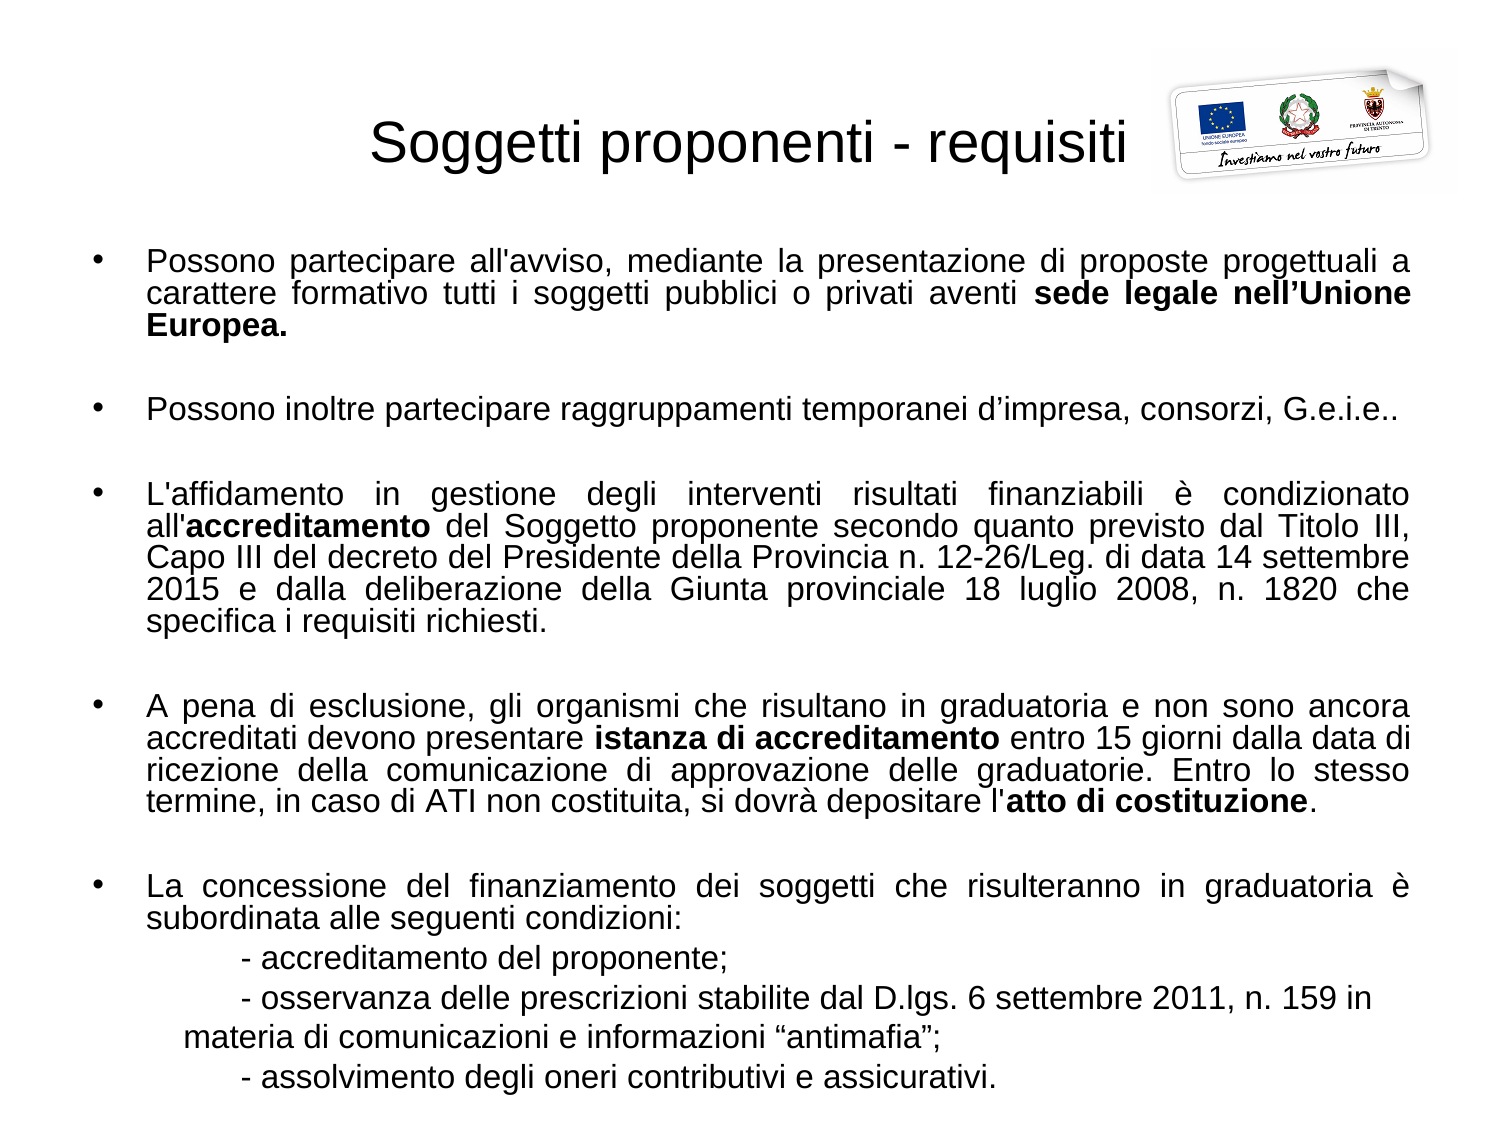

# Soggetti proponenti - requisiti
Possono partecipare all'avviso, mediante la presentazione di proposte progettuali a carattere formativo tutti i soggetti pubblici o privati aventi sede legale nell’Unione Europea.
Possono inoltre partecipare raggruppamenti temporanei d’impresa, consorzi, G.e.i.e..
L'affidamento in gestione degli interventi risultati finanziabili è condizionato all'accreditamento del Soggetto proponente secondo quanto previsto dal Titolo III, Capo III del decreto del Presidente della Provincia n. 12-26/Leg. di data 14 settembre 2015 e dalla deliberazione della Giunta provinciale 18 luglio 2008, n. 1820 che specifica i requisiti richiesti.
A pena di esclusione, gli organismi che risultano in graduatoria e non sono ancora accreditati devono presentare istanza di accreditamento entro 15 giorni dalla data di ricezione della comunicazione di approvazione delle graduatorie. Entro lo stesso termine, in caso di ATI non costituita, si dovrà depositare l'atto di costituzione.
La concessione del finanziamento dei soggetti che risulteranno in graduatoria è subordinata alle seguenti condizioni:
 - accreditamento del proponente;
 - osservanza delle prescrizioni stabilite dal D.lgs. 6 settembre 2011, n. 159 in materia di comunicazioni e informazioni “antimafia”;
 - assolvimento degli oneri contributivi e assicurativi.